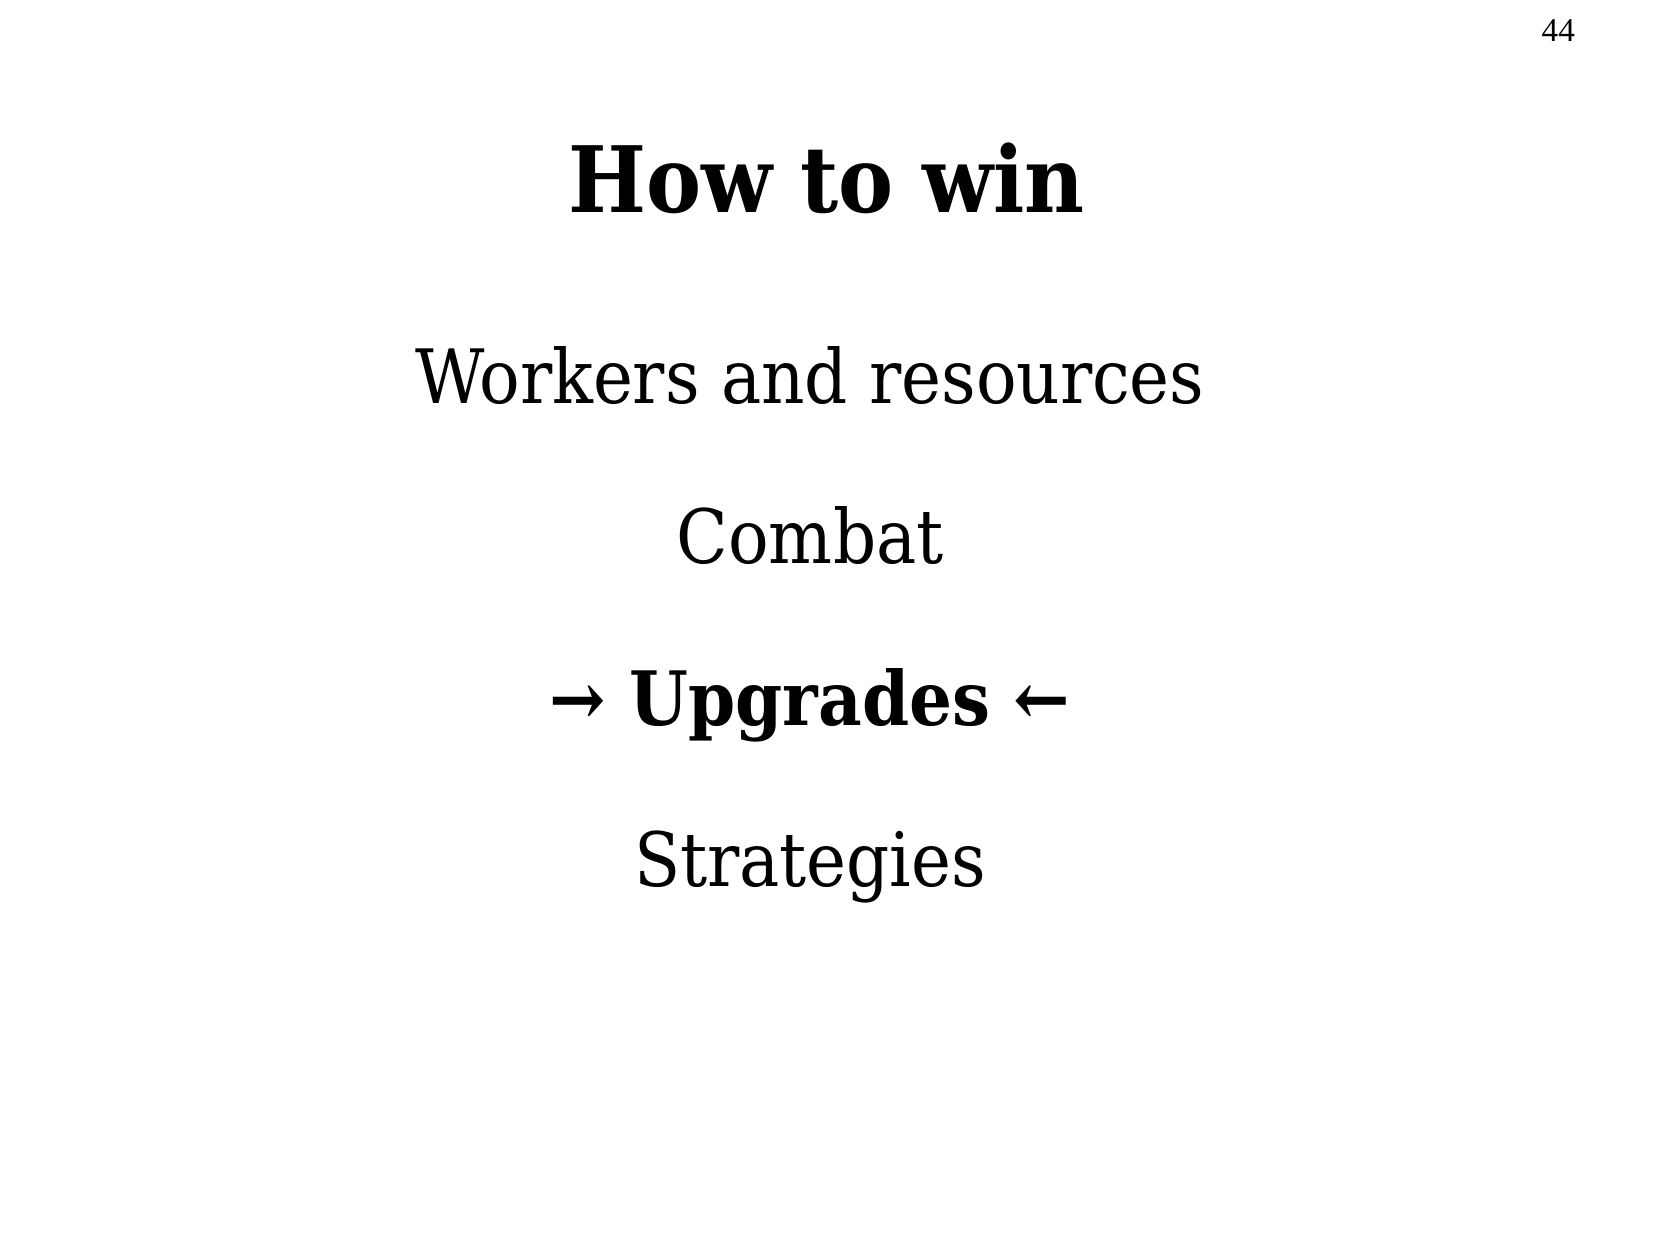

# How to win
Workers and resources
Combat
→ Upgrades ←
Strategies